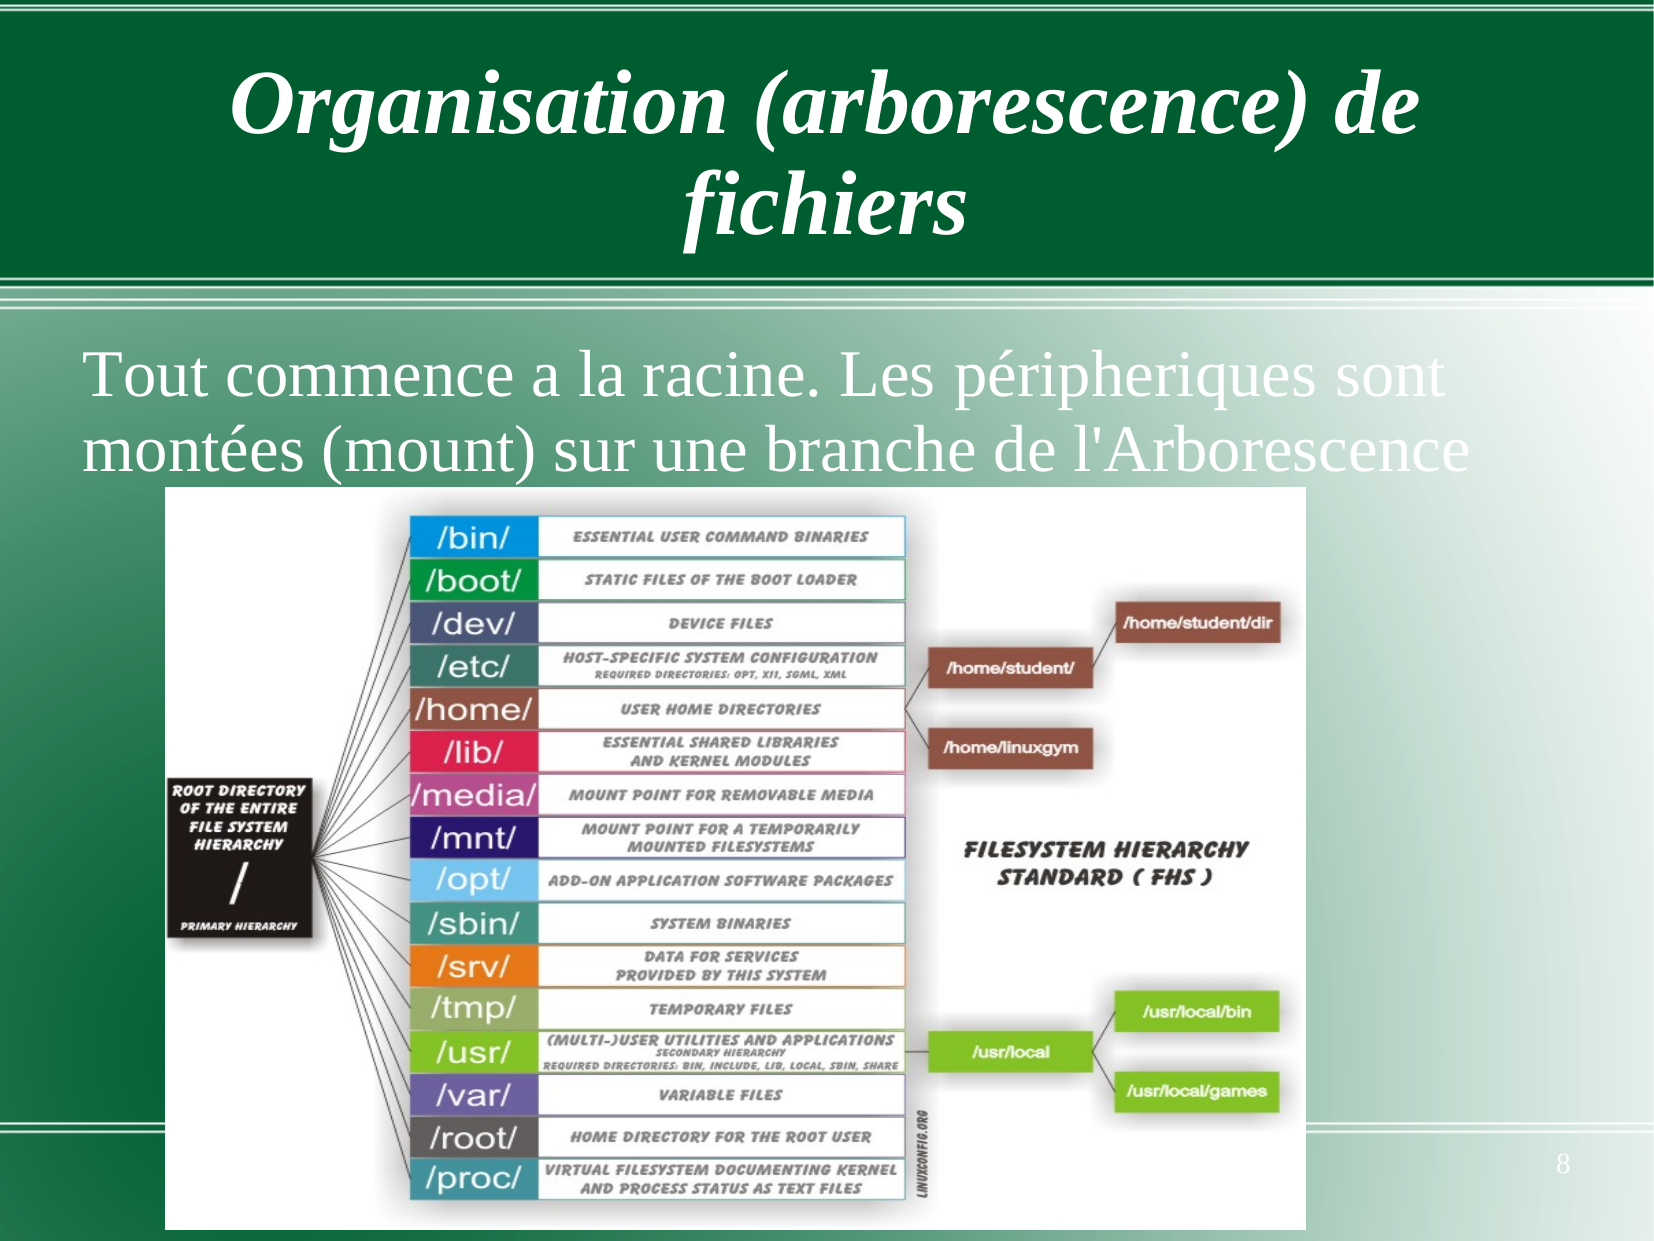

# Organisation (arborescence) de fichiers
Tout commence a la racine. Les péripheriques sont montées (mount) sur une branche de l'Arborescence
Dei Grëng Contern & LiLux - Thierry@Coutelier.net
8